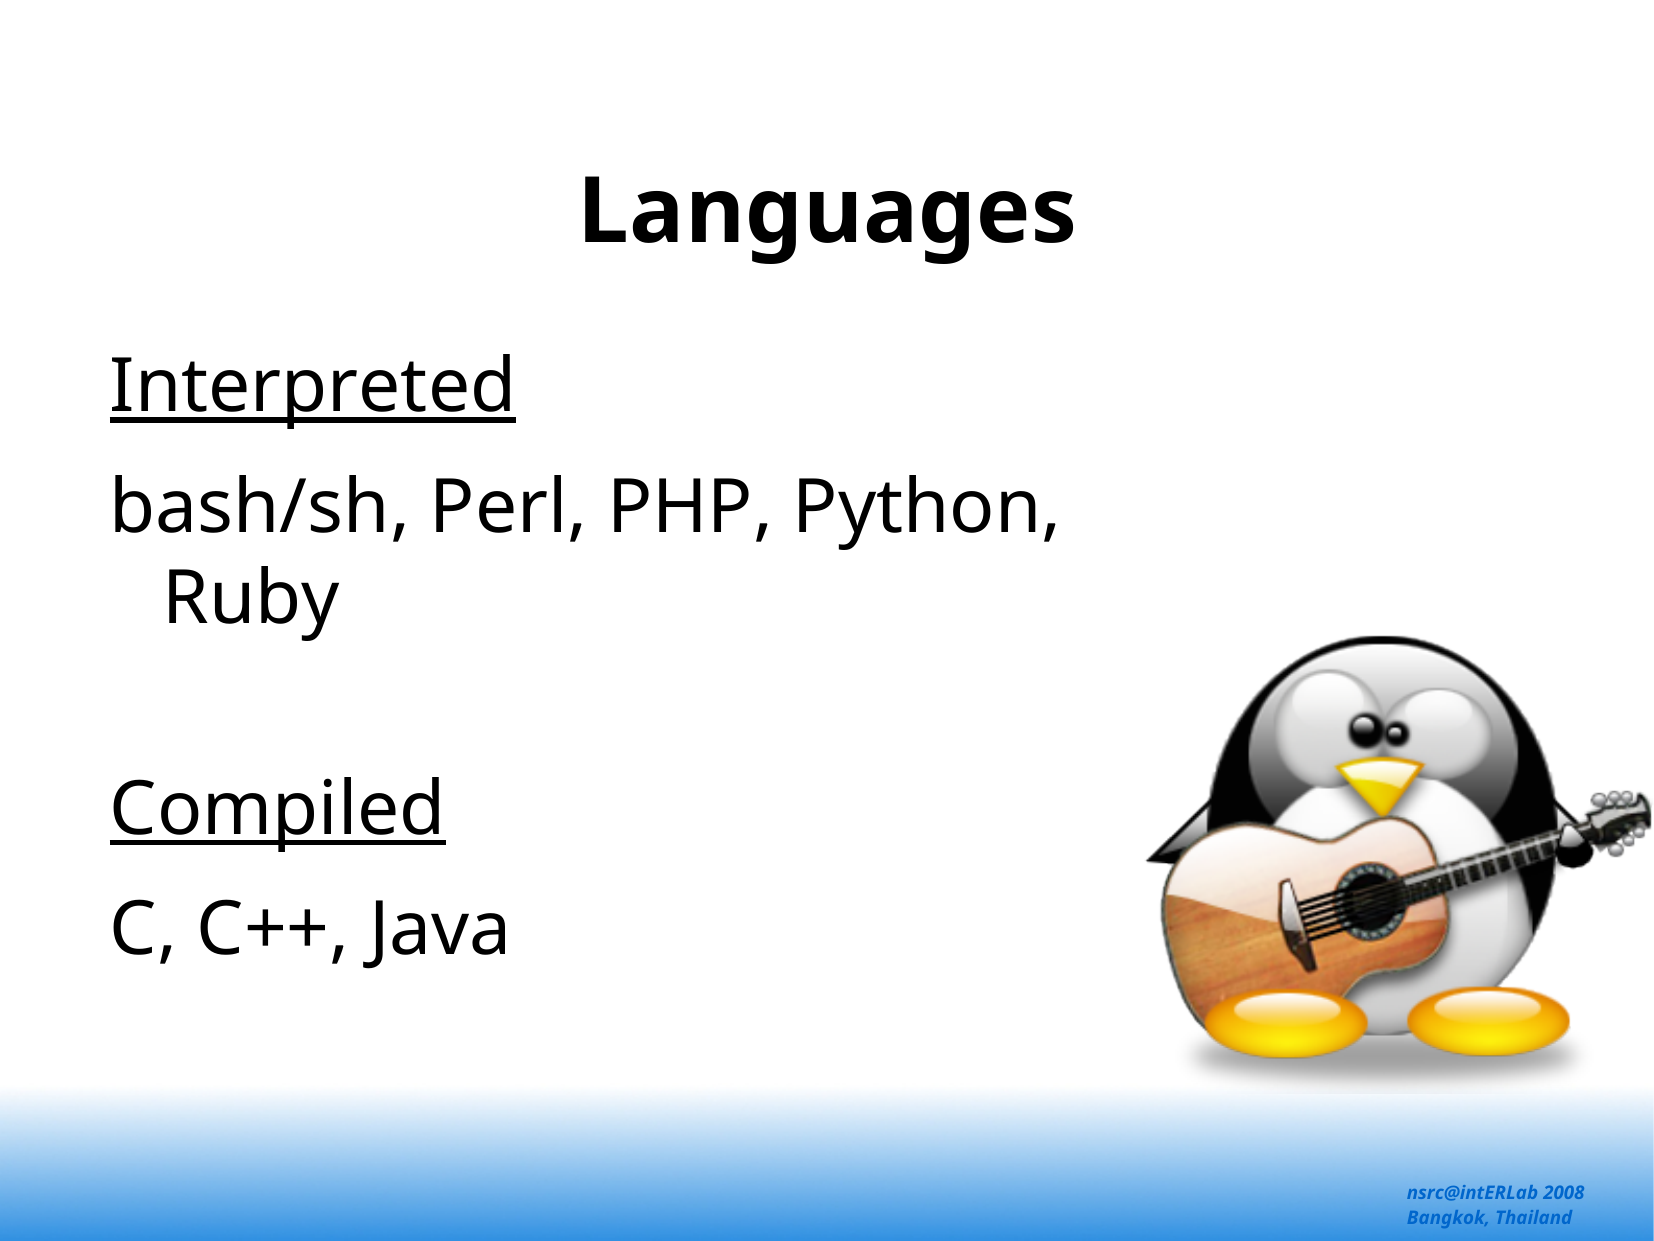

# Languages
Interpreted
bash/sh, Perl, PHP, Python, Ruby
Compiled
C, C++, Java